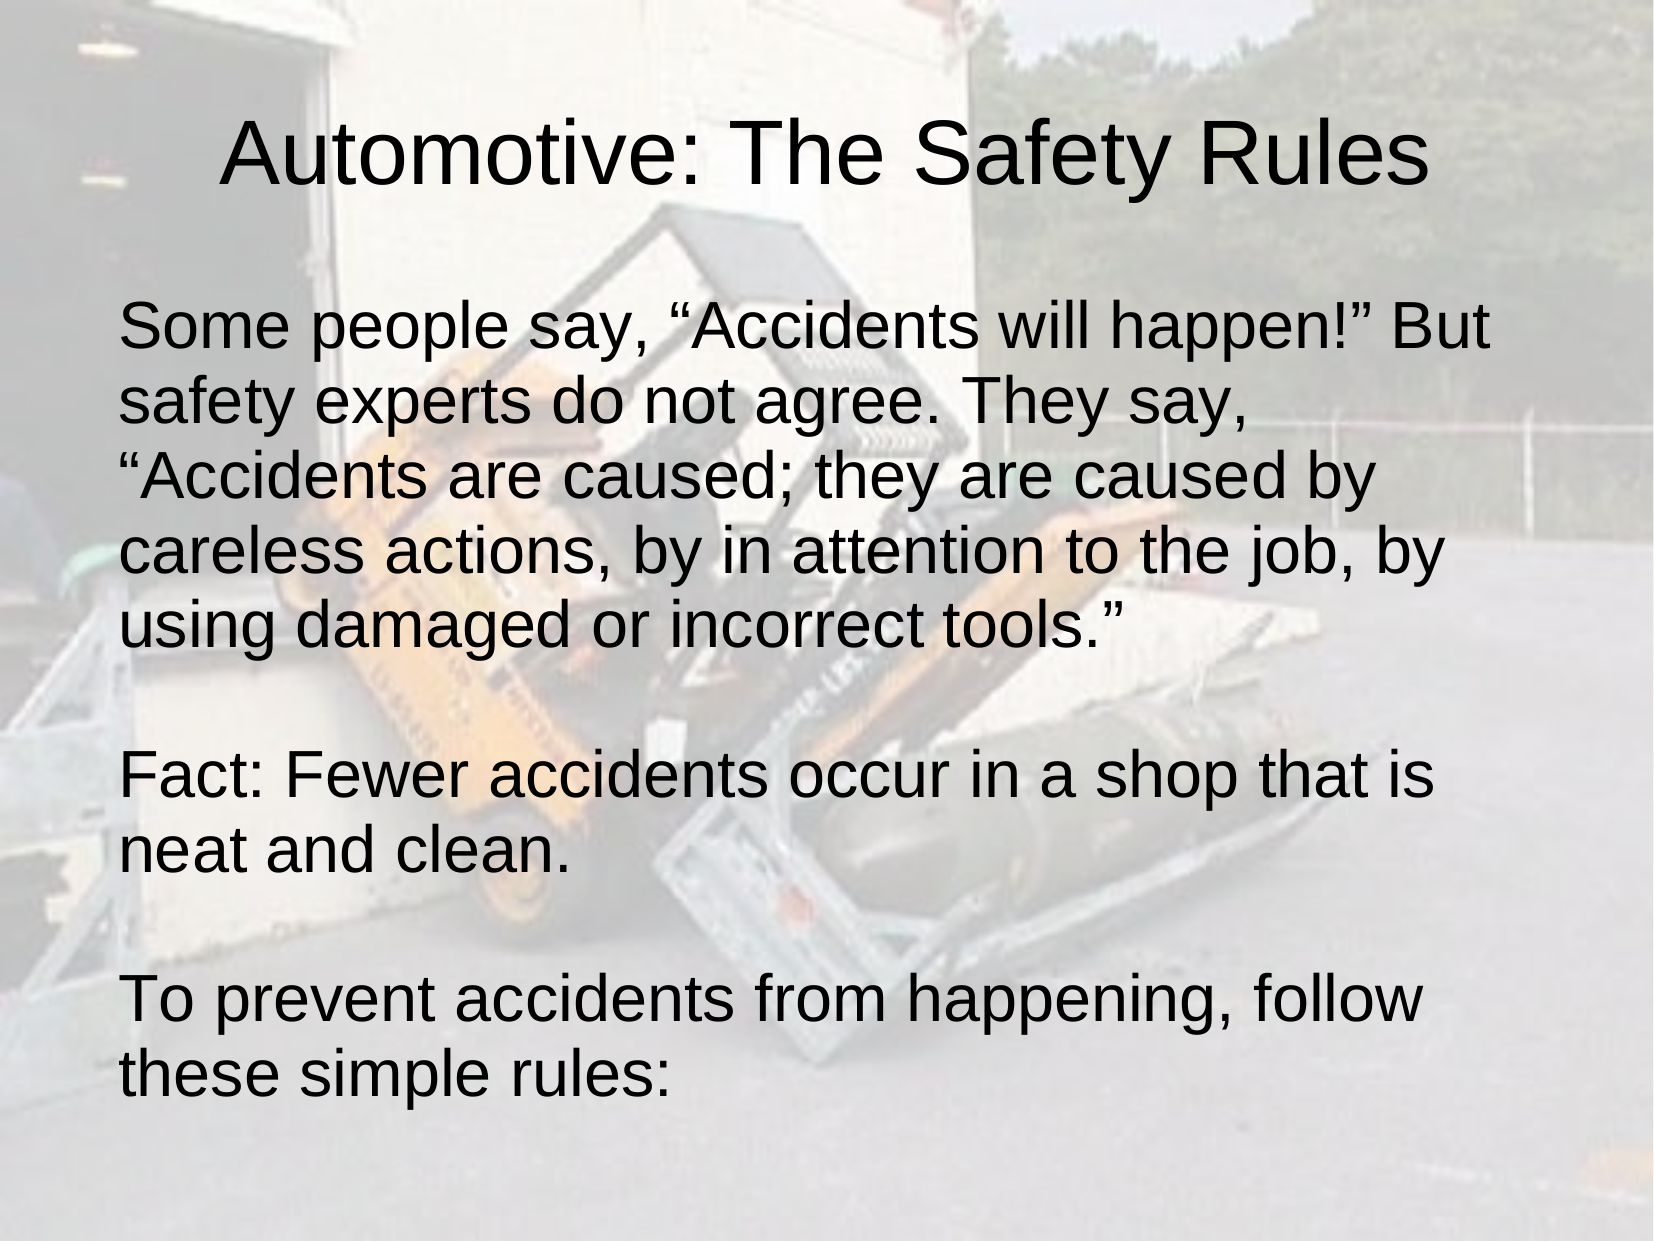

# Automotive: The Safety Rules
Some people say, “Accidents will happen!” But
safety experts do not agree. They say,
“Accidents are caused; they are caused by
careless actions, by in attention to the job, by
using damaged or incorrect tools.”
Fact: Fewer accidents occur in a shop that is
neat and clean.
To prevent accidents from happening, follow
these simple rules: